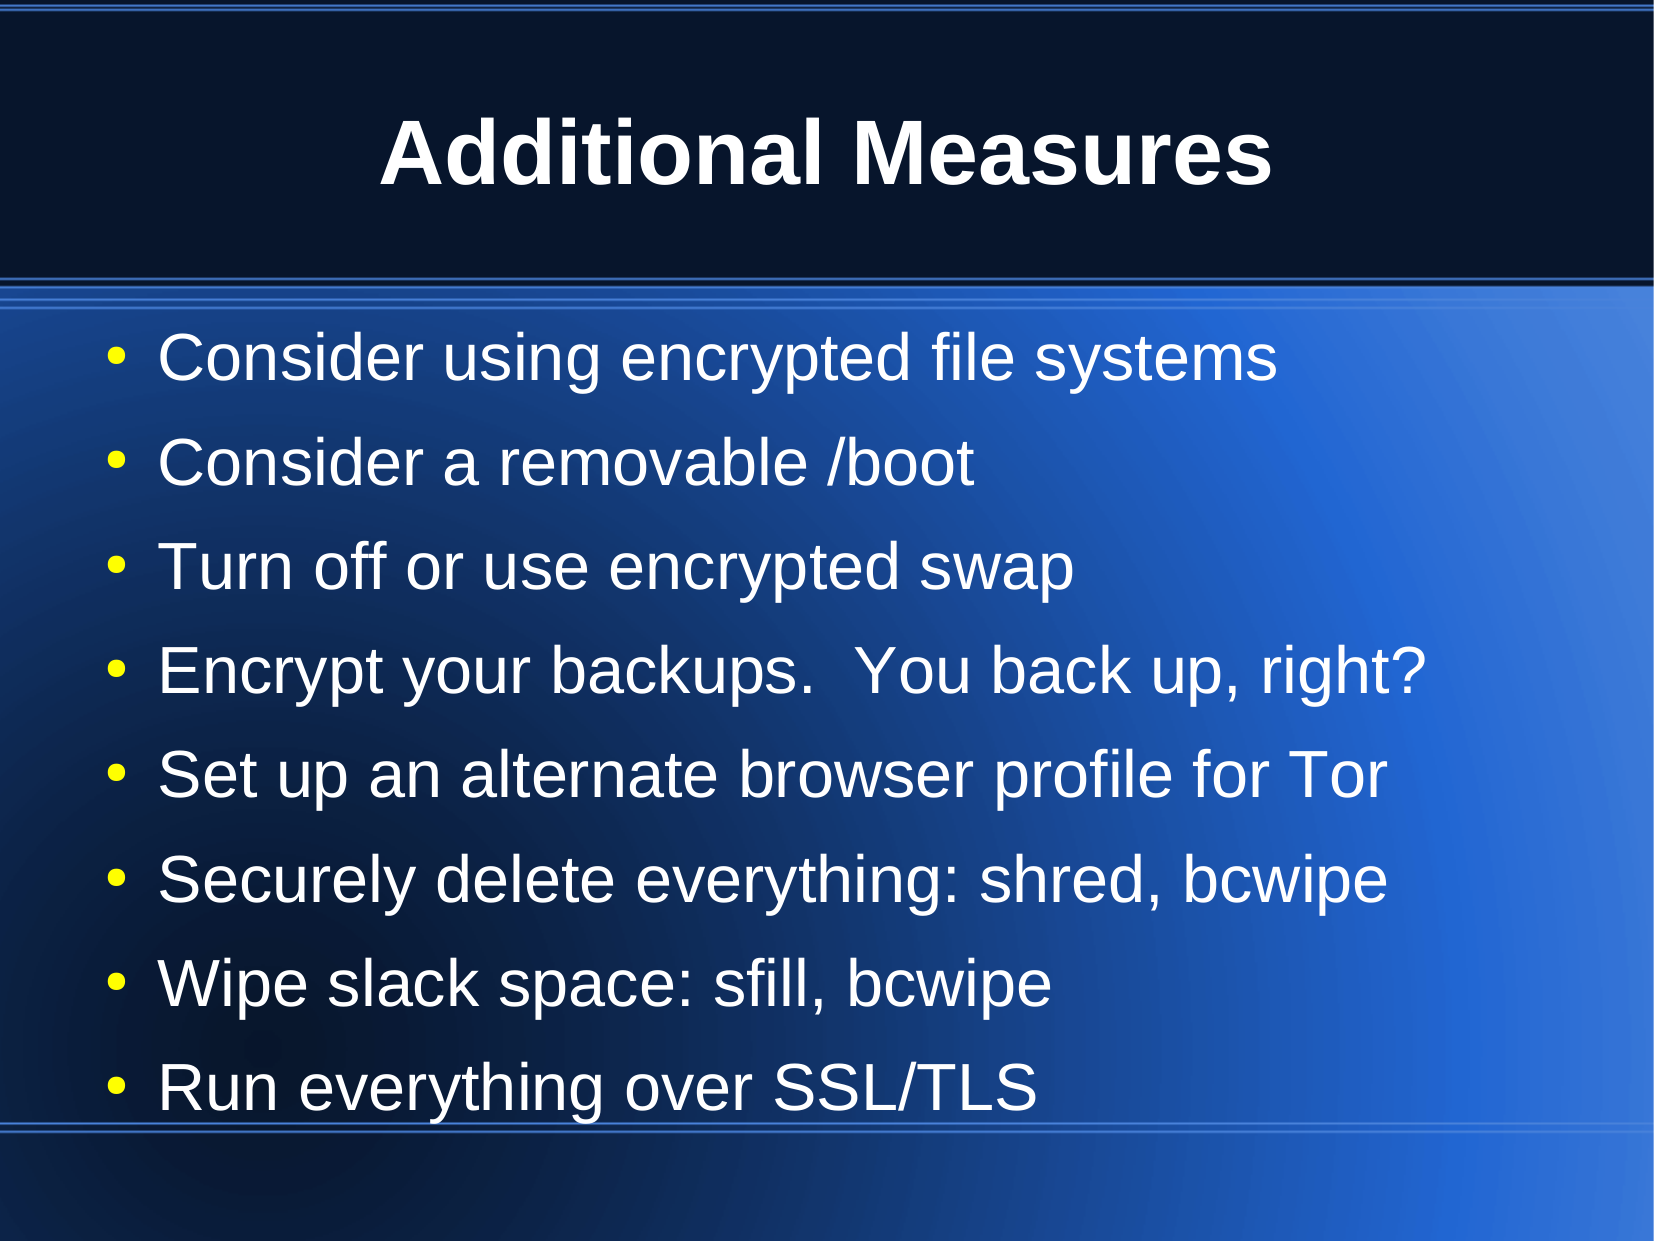

# Additional Measures
Consider using encrypted file systems
Consider a removable /boot
Turn off or use encrypted swap
Encrypt your backups. You back up, right?
Set up an alternate browser profile for Tor
Securely delete everything: shred, bcwipe
Wipe slack space: sfill, bcwipe
Run everything over SSL/TLS